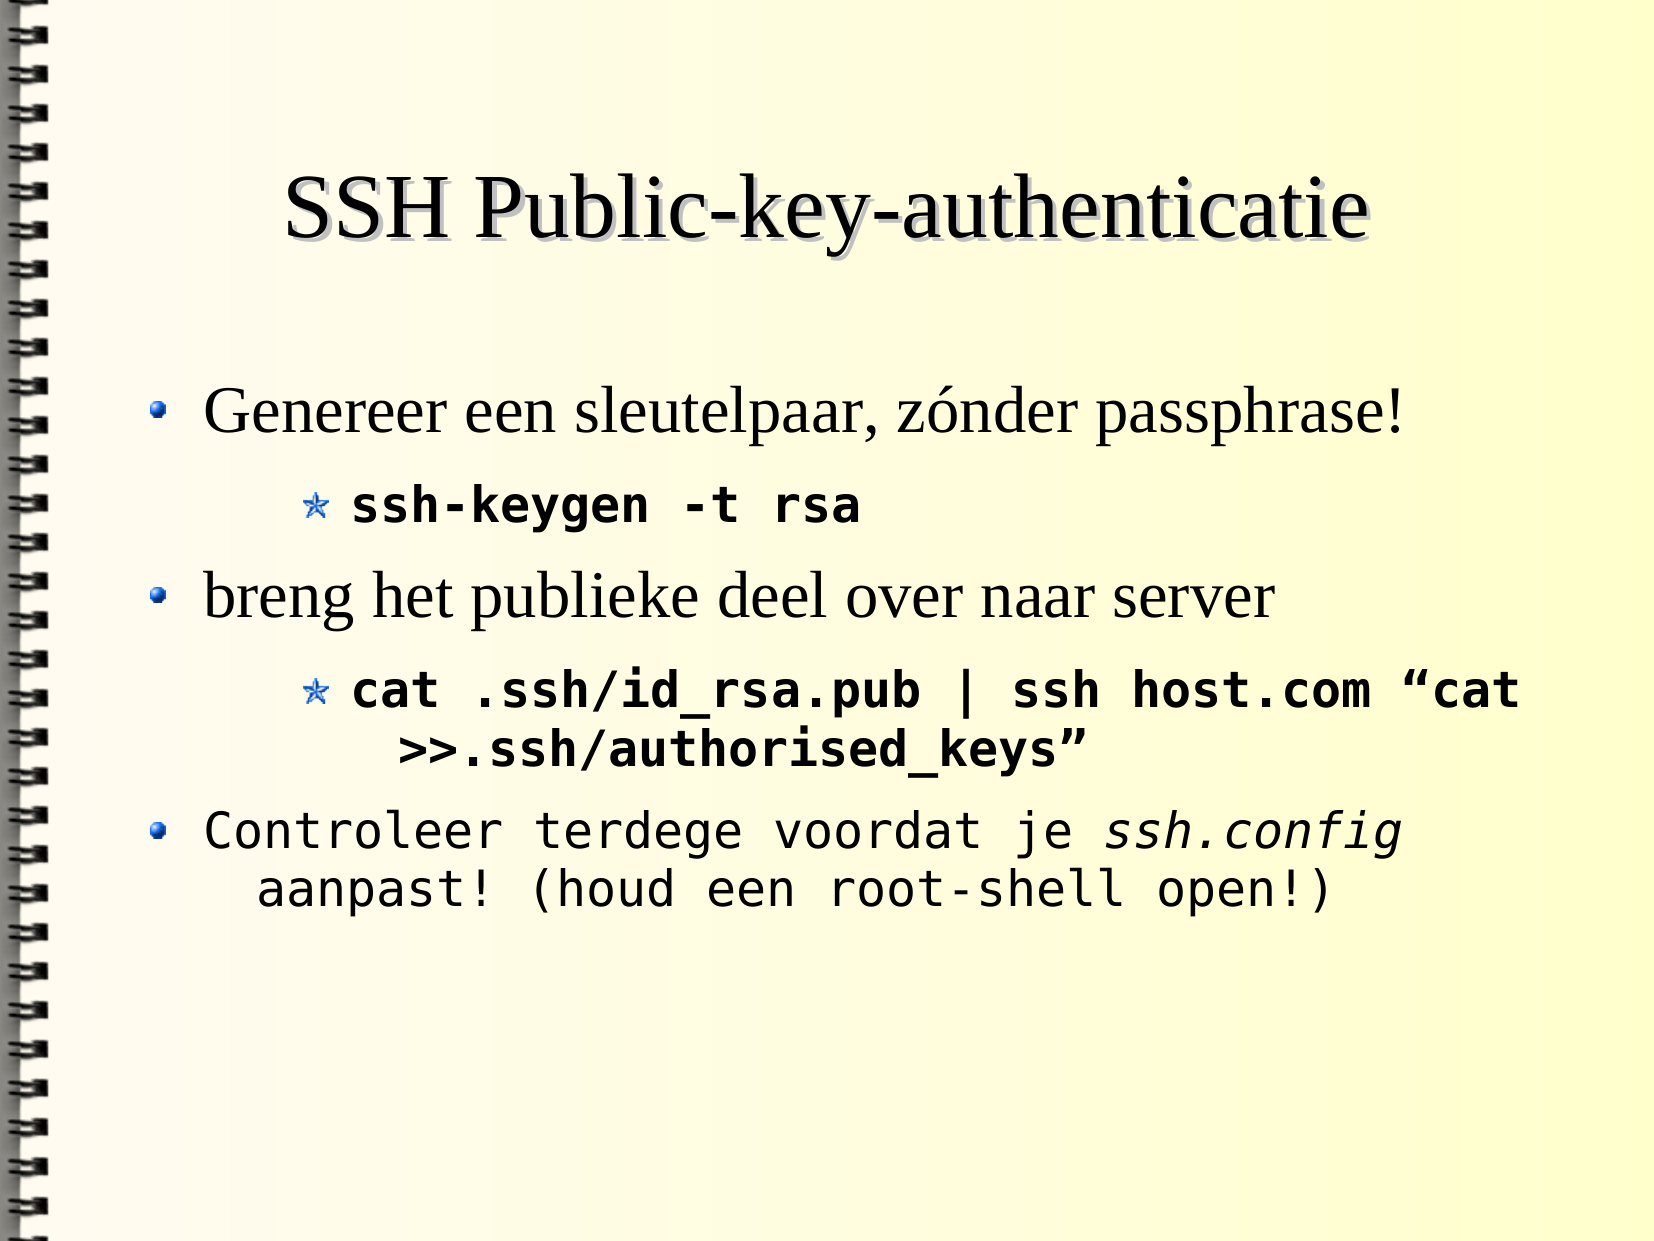

# SSH Public-key-authenticatie
Genereer een sleutelpaar, zónder passphrase!
ssh-keygen -t rsa
breng het publieke deel over naar server
cat .ssh/id_rsa.pub | ssh host.com “cat >>.ssh/authorised_keys”
Controleer terdege voordat je ssh.config aanpast! (houd een root-shell open!)